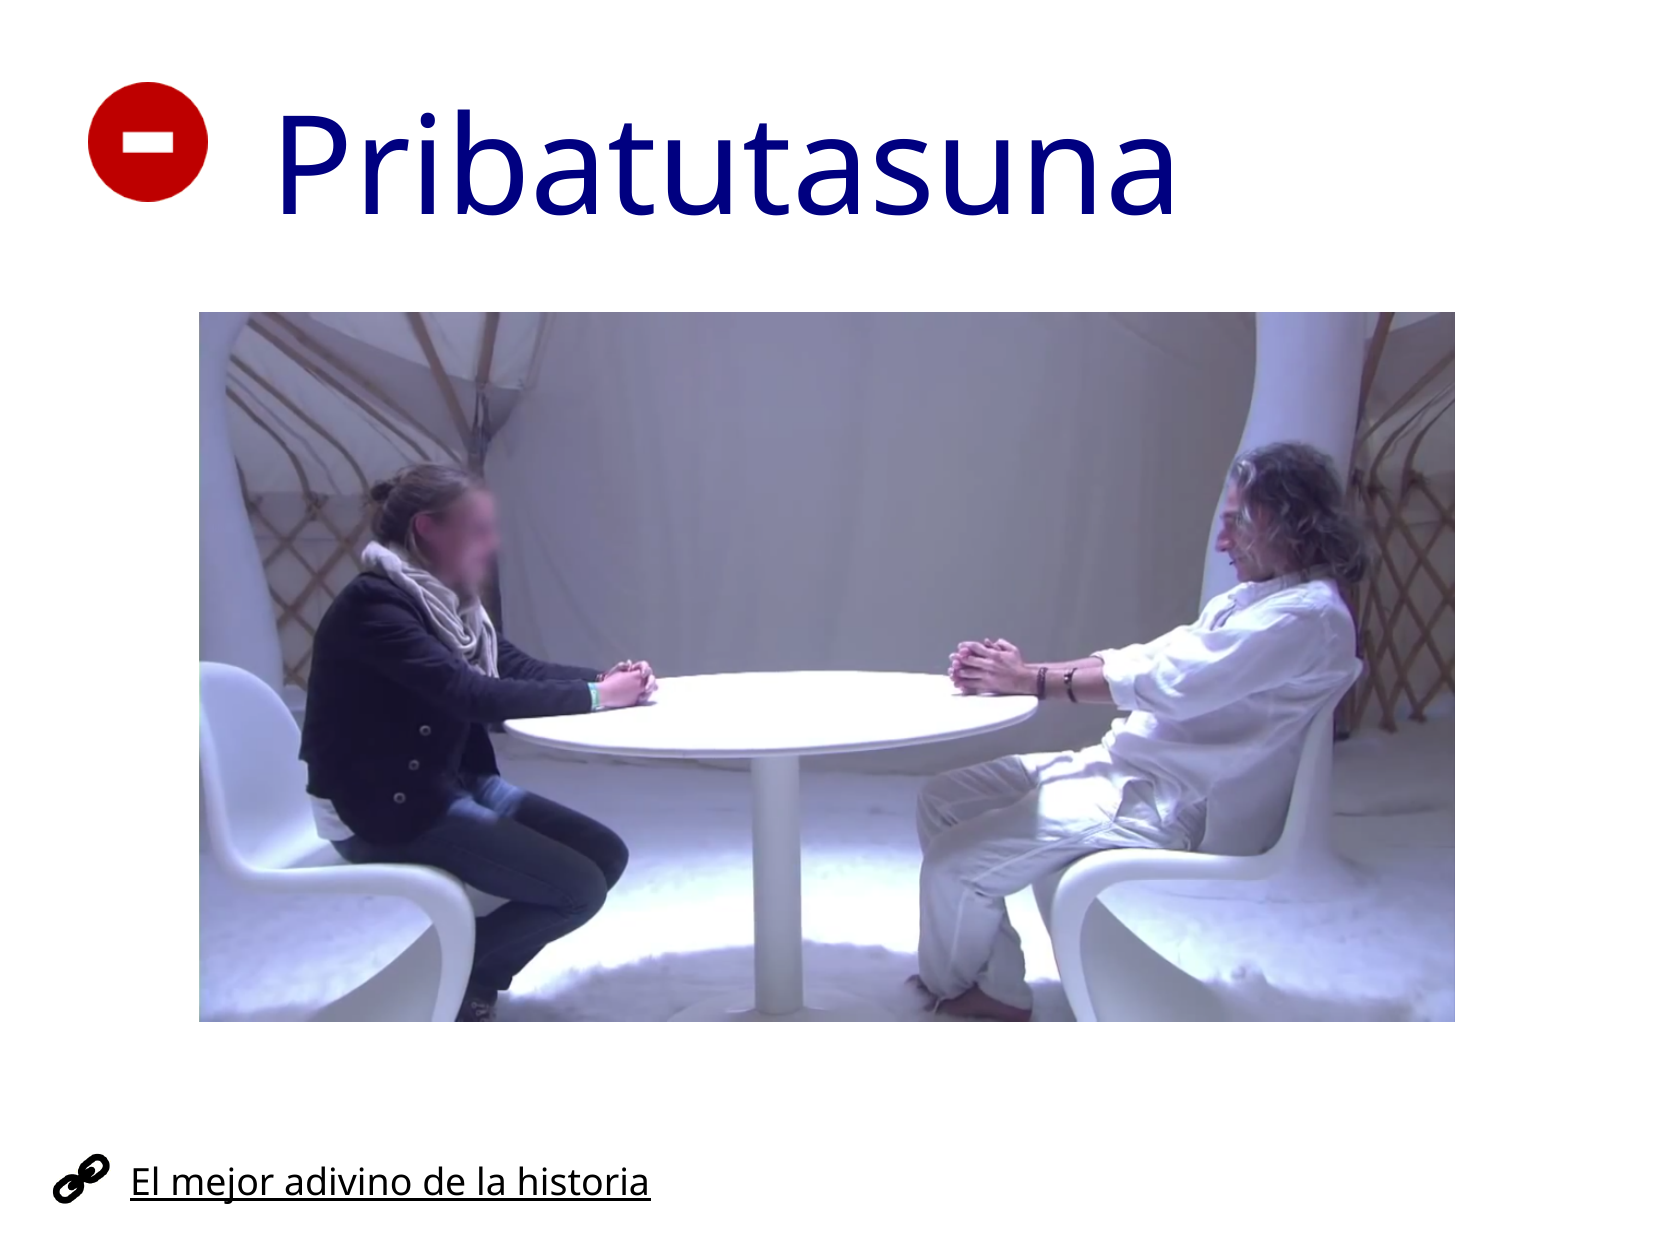

Pribatutasuna
El mejor adivino de la historia